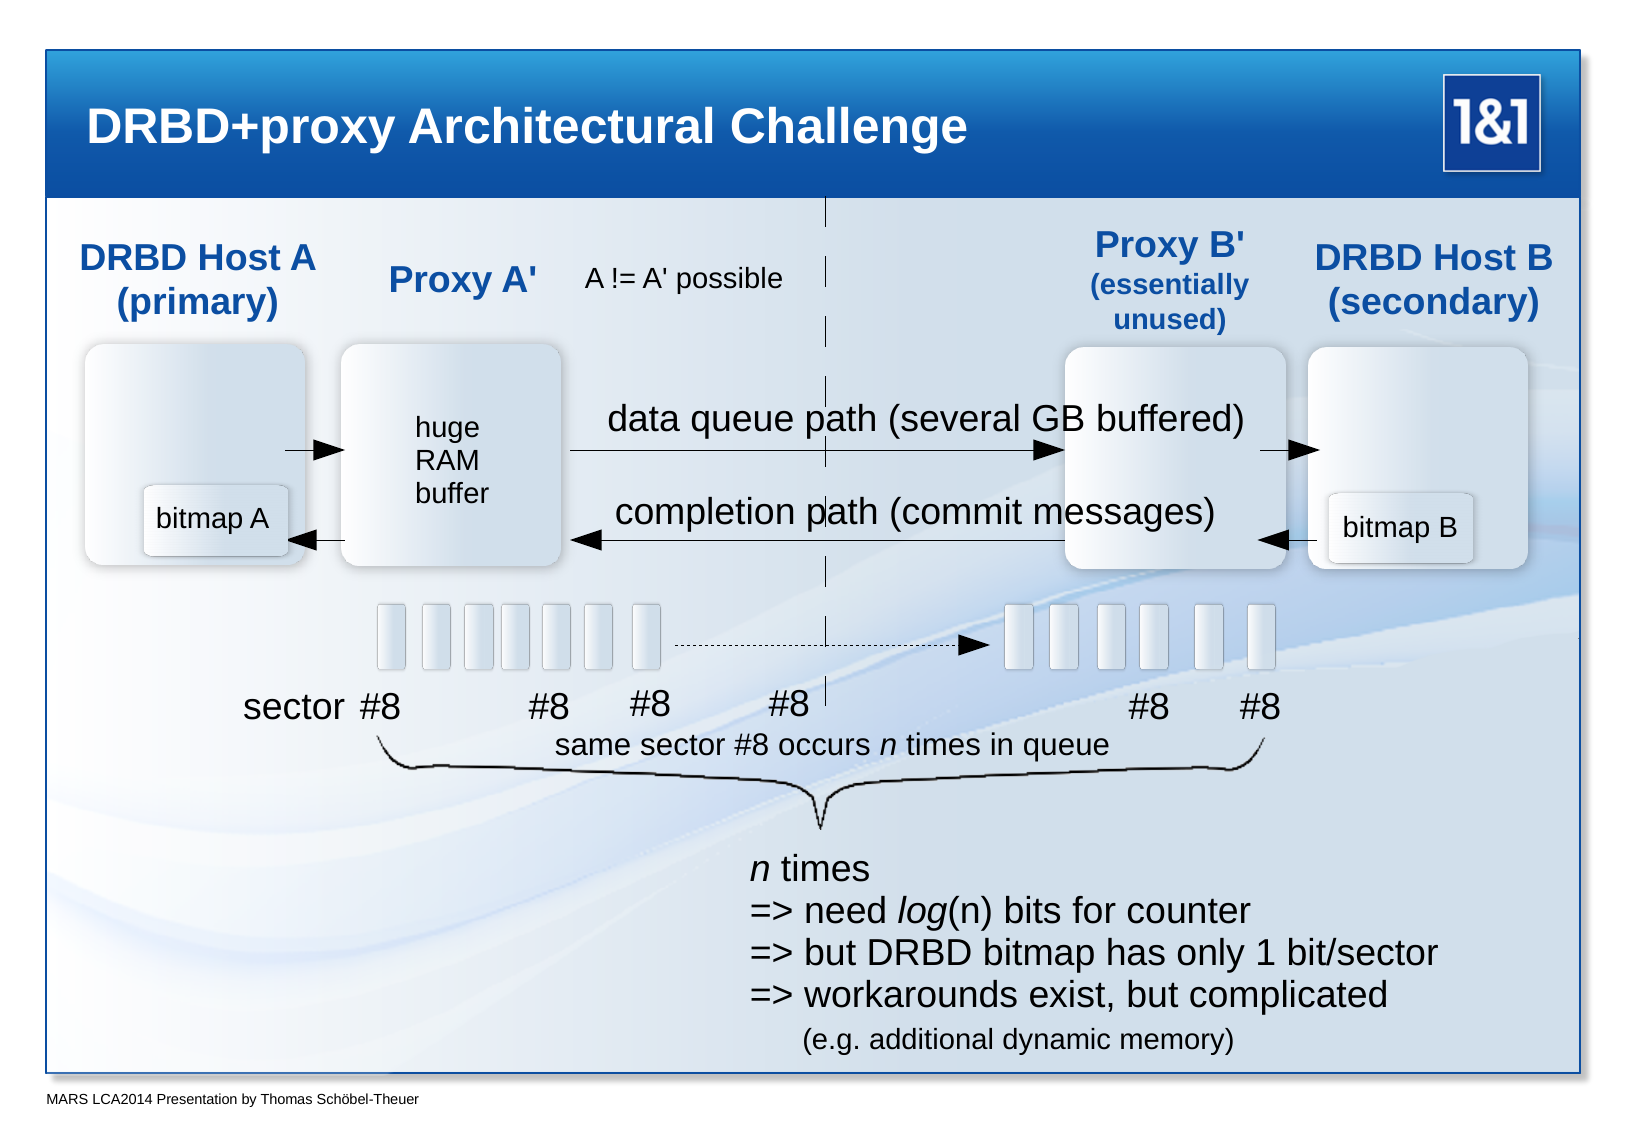

# DRBD+proxy Architectural Challenge
DRBD Host A (primary)
Proxy A'
Proxy B'
(essentially unused)
DRBD Host B (secondary)
A != A' possible
data queue path (several GB buffered)
huge
RAM
buffer
completion path (commit messages)
bitmap A
bitmap B
#8
#8
sector
#8
#8
#8
#8
same sector #8 occurs n times in queue
n times
=> need log(n) bits for counter
=> but DRBD bitmap has only 1 bit/sector
=> workarounds exist, but complicated
 (e.g. additional dynamic memory)
MARS LCA2014 Presentation by Thomas Schöbel-Theuer